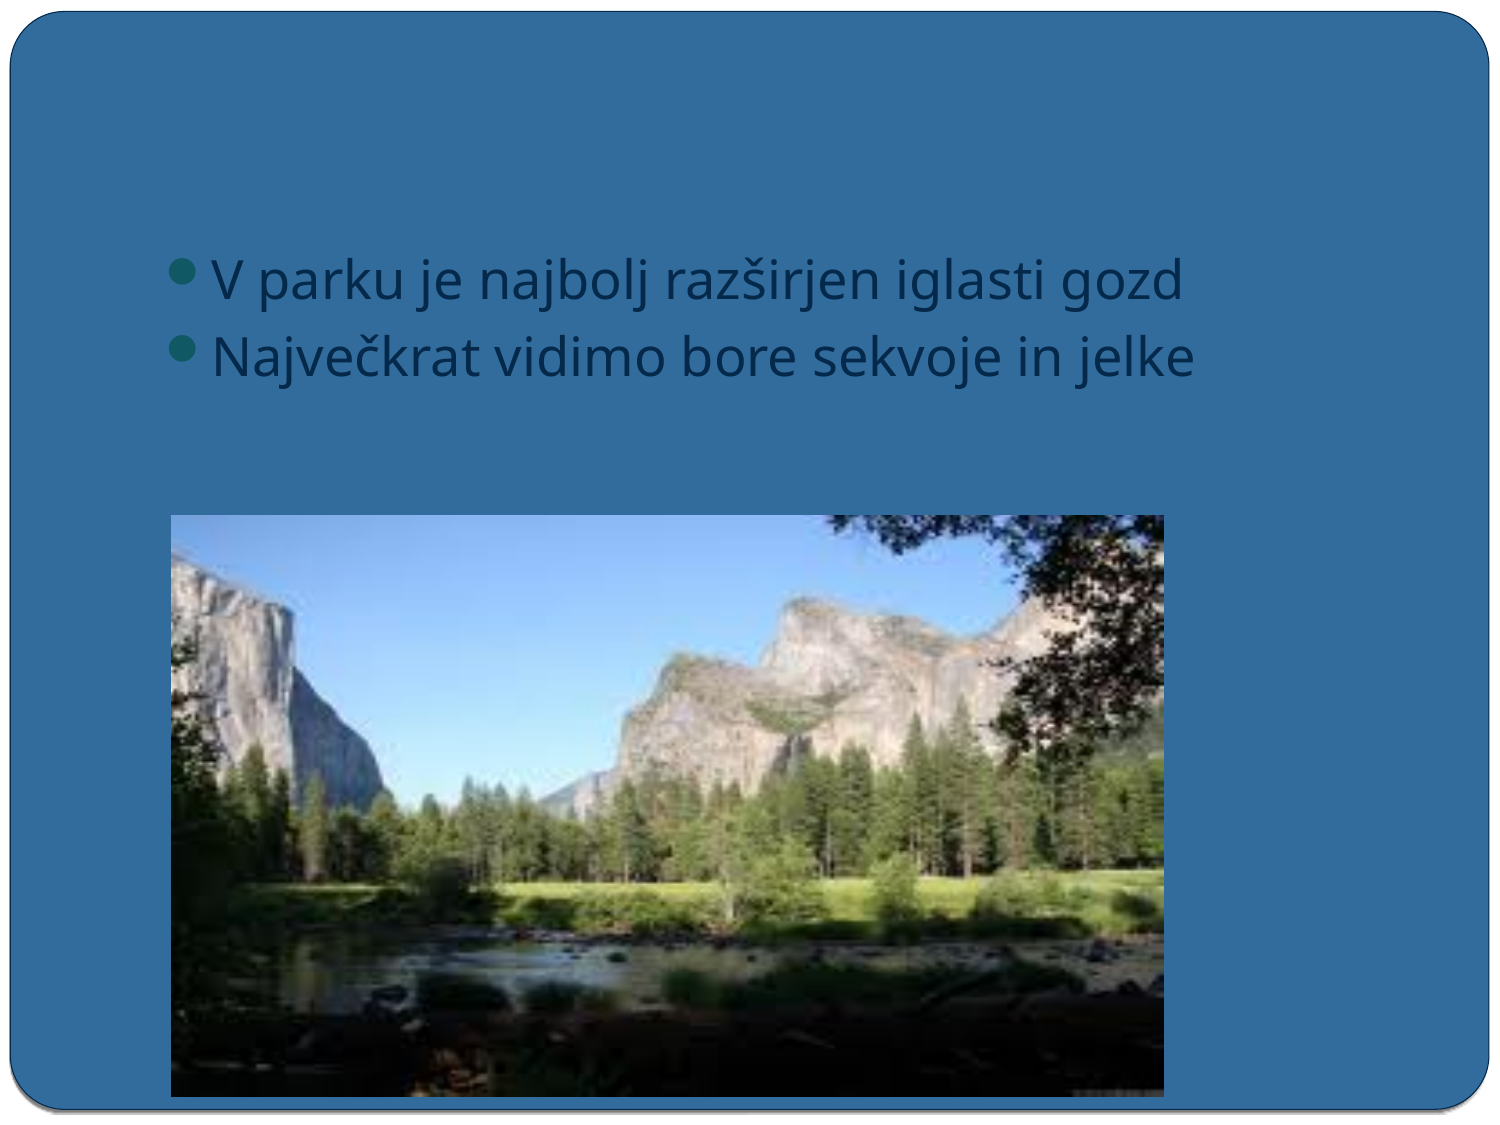

#
V parku je najbolj razširjen iglasti gozd
Največkrat vidimo bore sekvoje in jelke